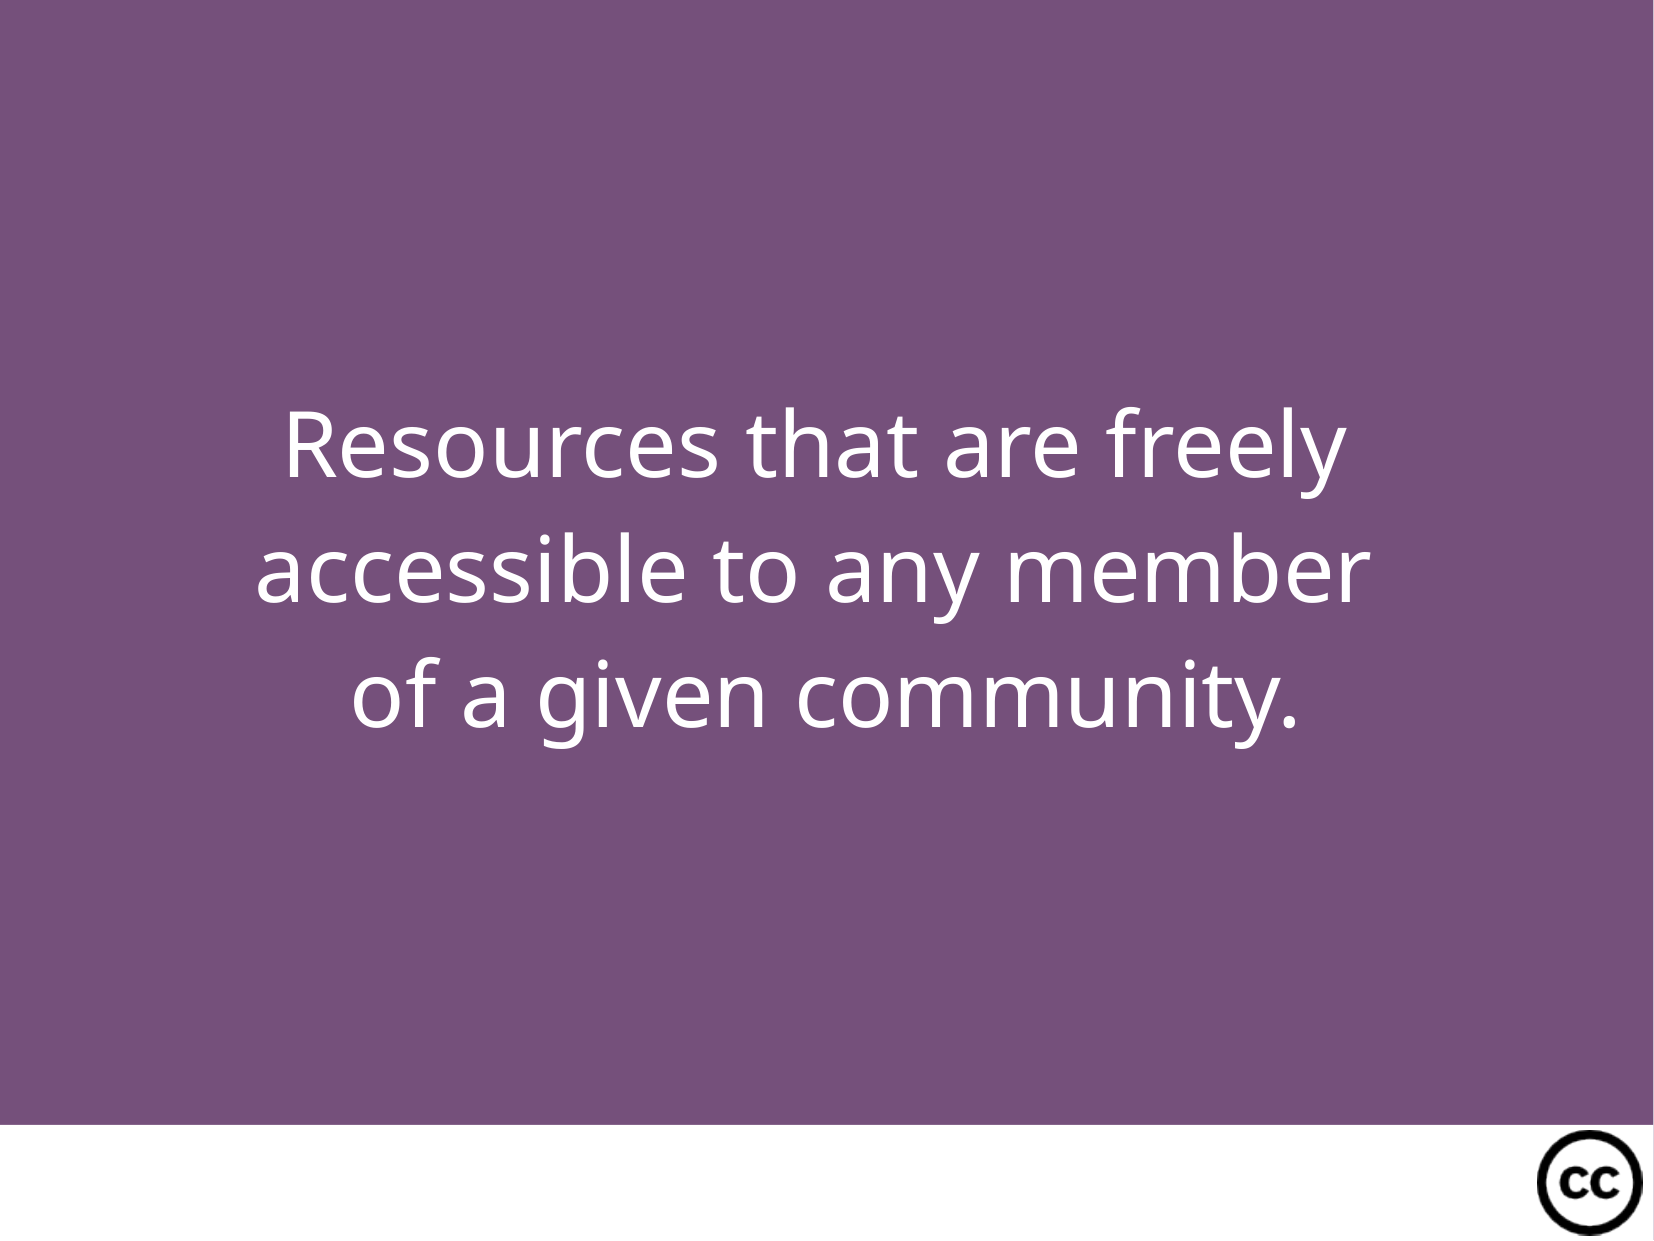

# Resources that are freely accessible to any member of a given community.